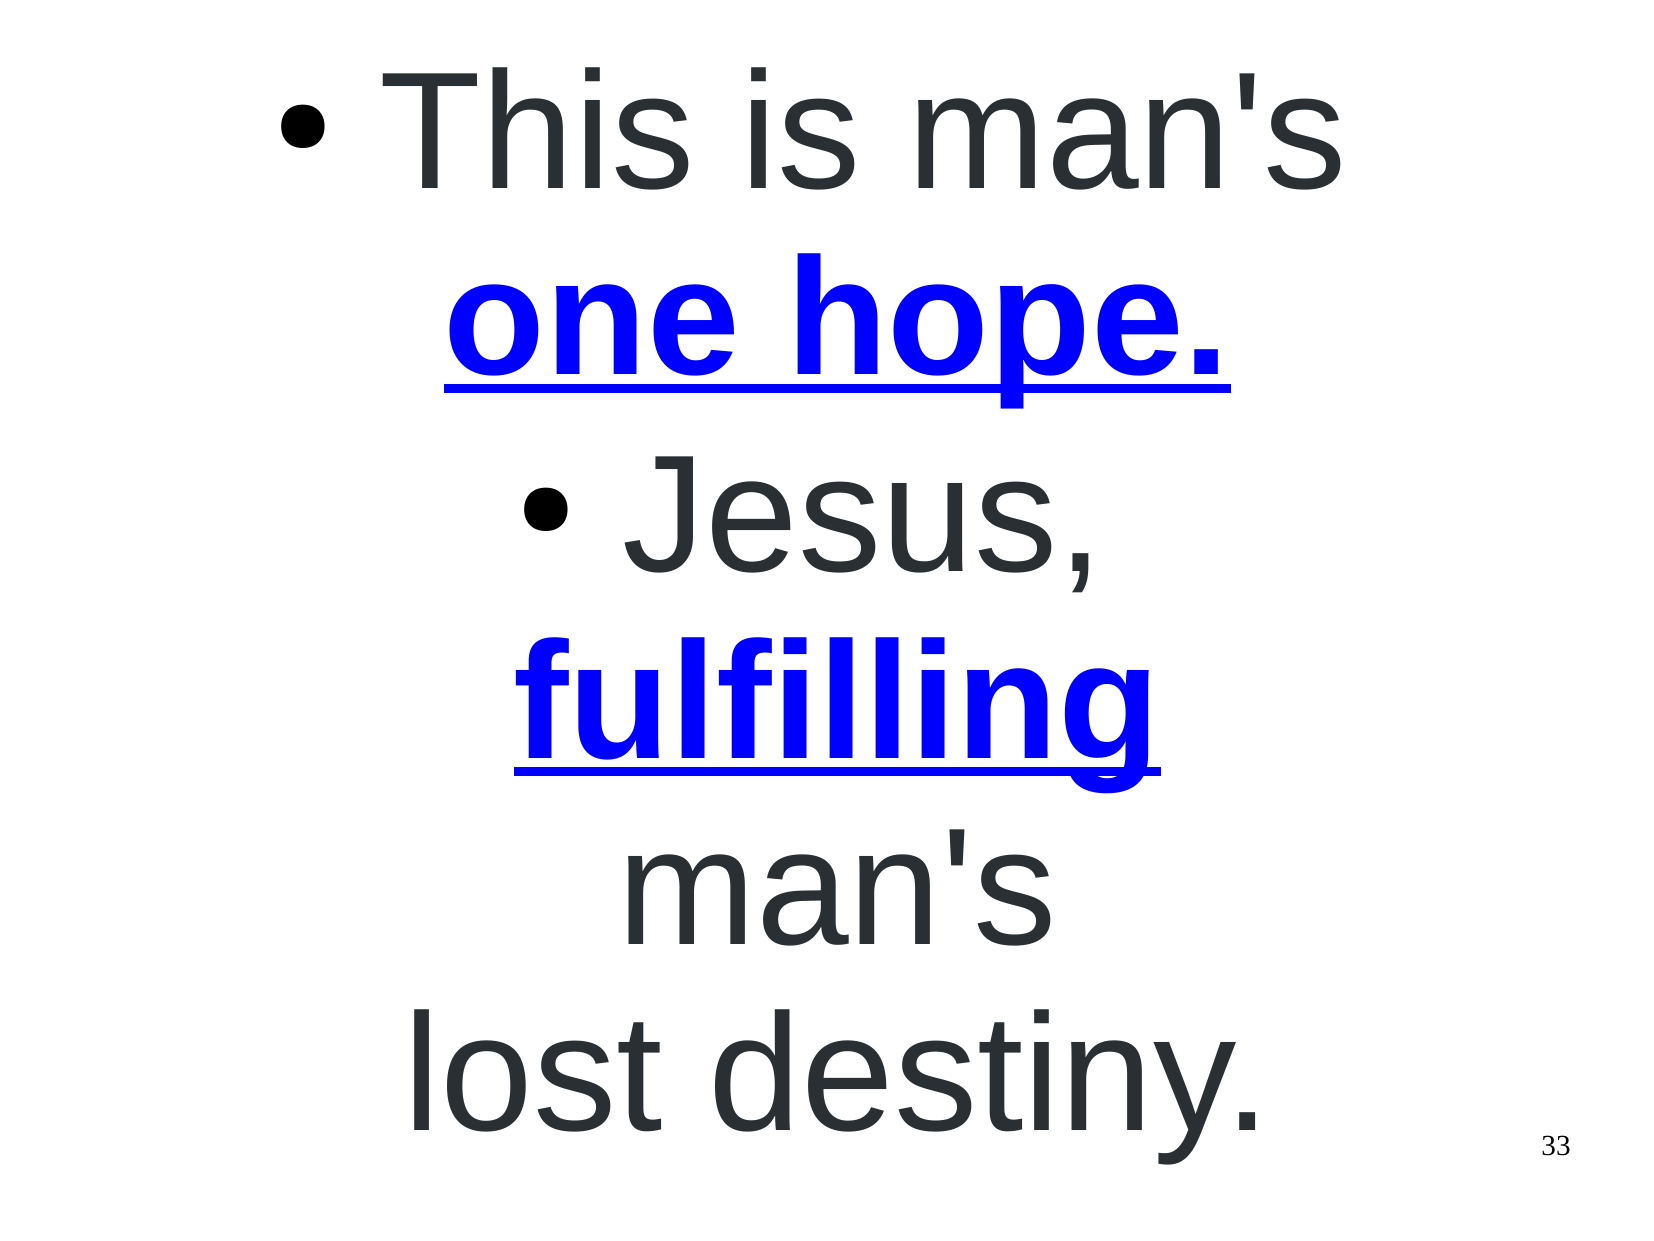

# This is man's one hope.
 Jesus,
fulfilling
man's
lost destiny.
33